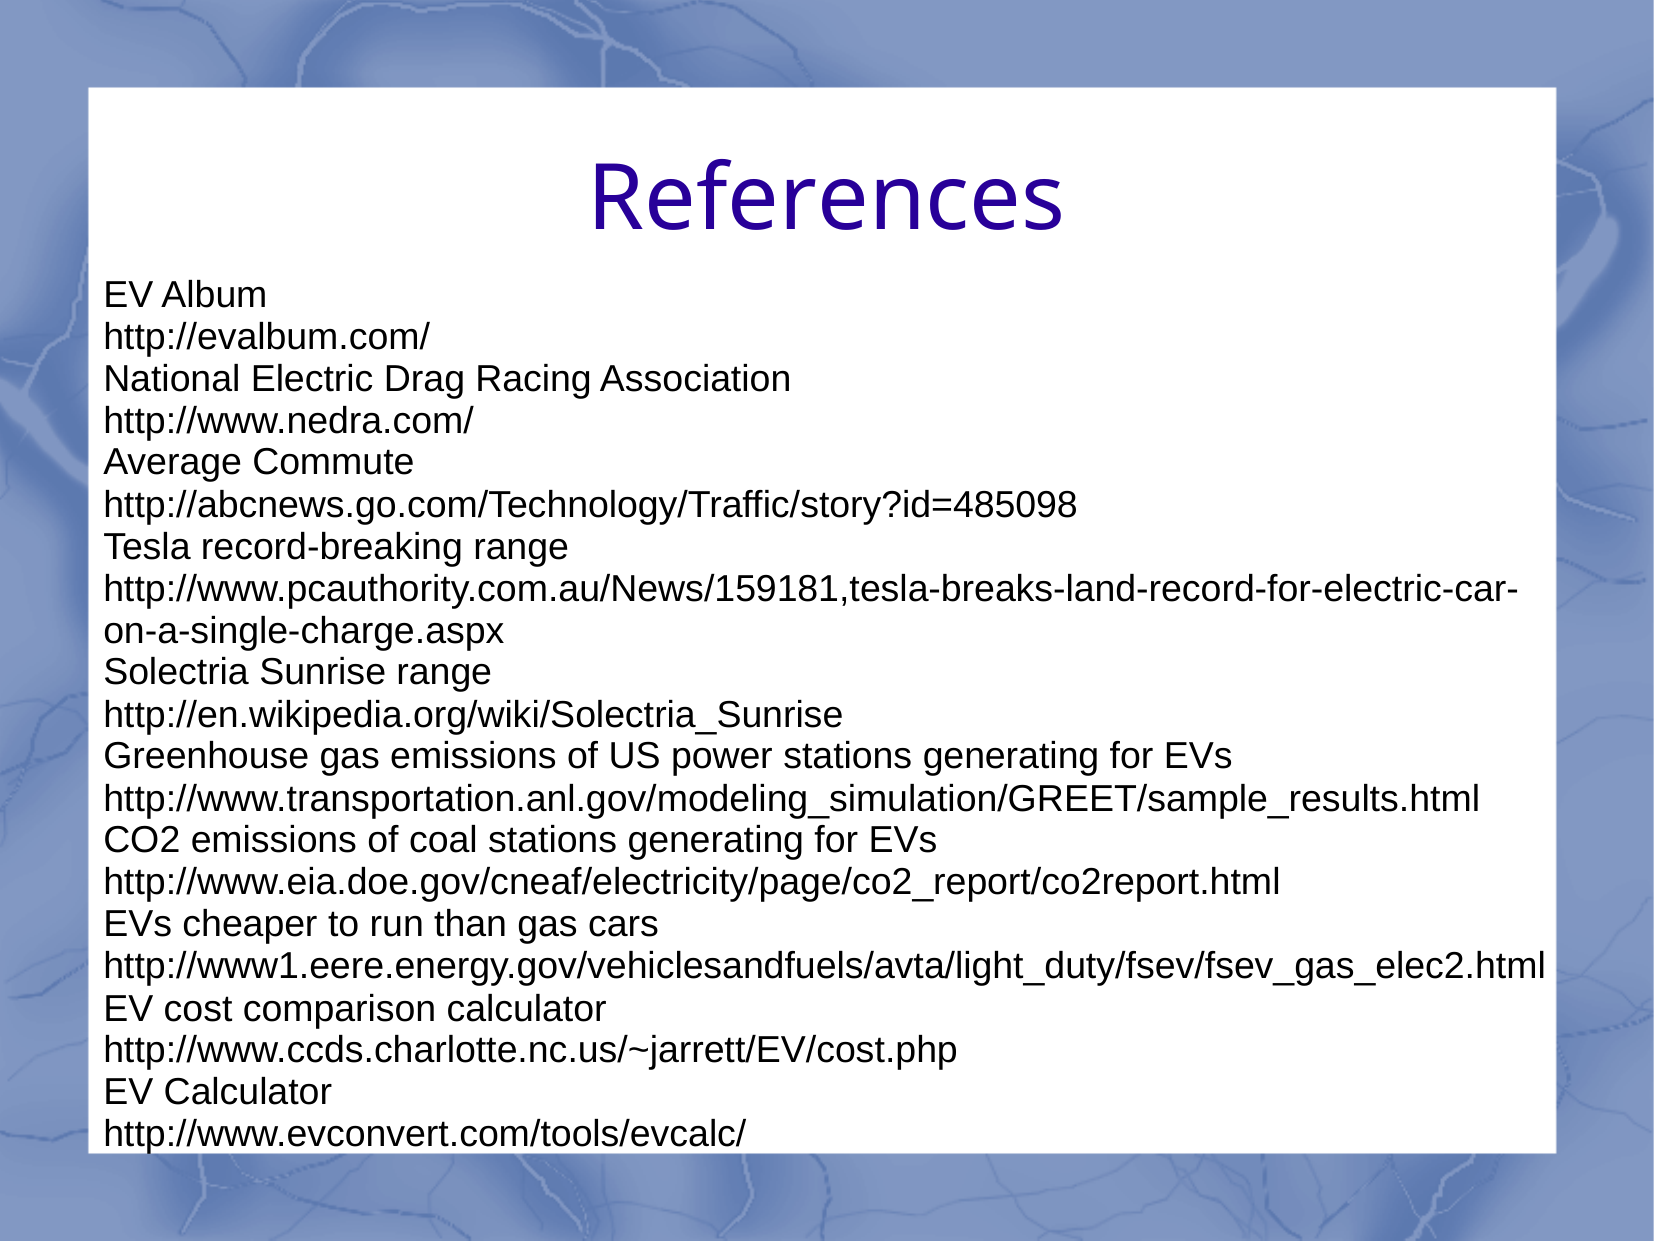

# References
EV Album
http://evalbum.com/
National Electric Drag Racing Association
http://www.nedra.com/
Average Commute
http://abcnews.go.com/Technology/Traffic/story?id=485098
Tesla record-breaking range
http://www.pcauthority.com.au/News/159181,tesla-breaks-land-record-for-electric-car-on-a-single-charge.aspx
Solectria Sunrise range
http://en.wikipedia.org/wiki/Solectria_Sunrise
Greenhouse gas emissions of US power stations generating for EVs
http://www.transportation.anl.gov/modeling_simulation/GREET/sample_results.html
CO2 emissions of coal stations generating for EVs
http://www.eia.doe.gov/cneaf/electricity/page/co2_report/co2report.html
EVs cheaper to run than gas cars
http://www1.eere.energy.gov/vehiclesandfuels/avta/light_duty/fsev/fsev_gas_elec2.html
EV cost comparison calculator
http://www.ccds.charlotte.nc.us/~jarrett/EV/cost.php
EV Calculator
http://www.evconvert.com/tools/evcalc/